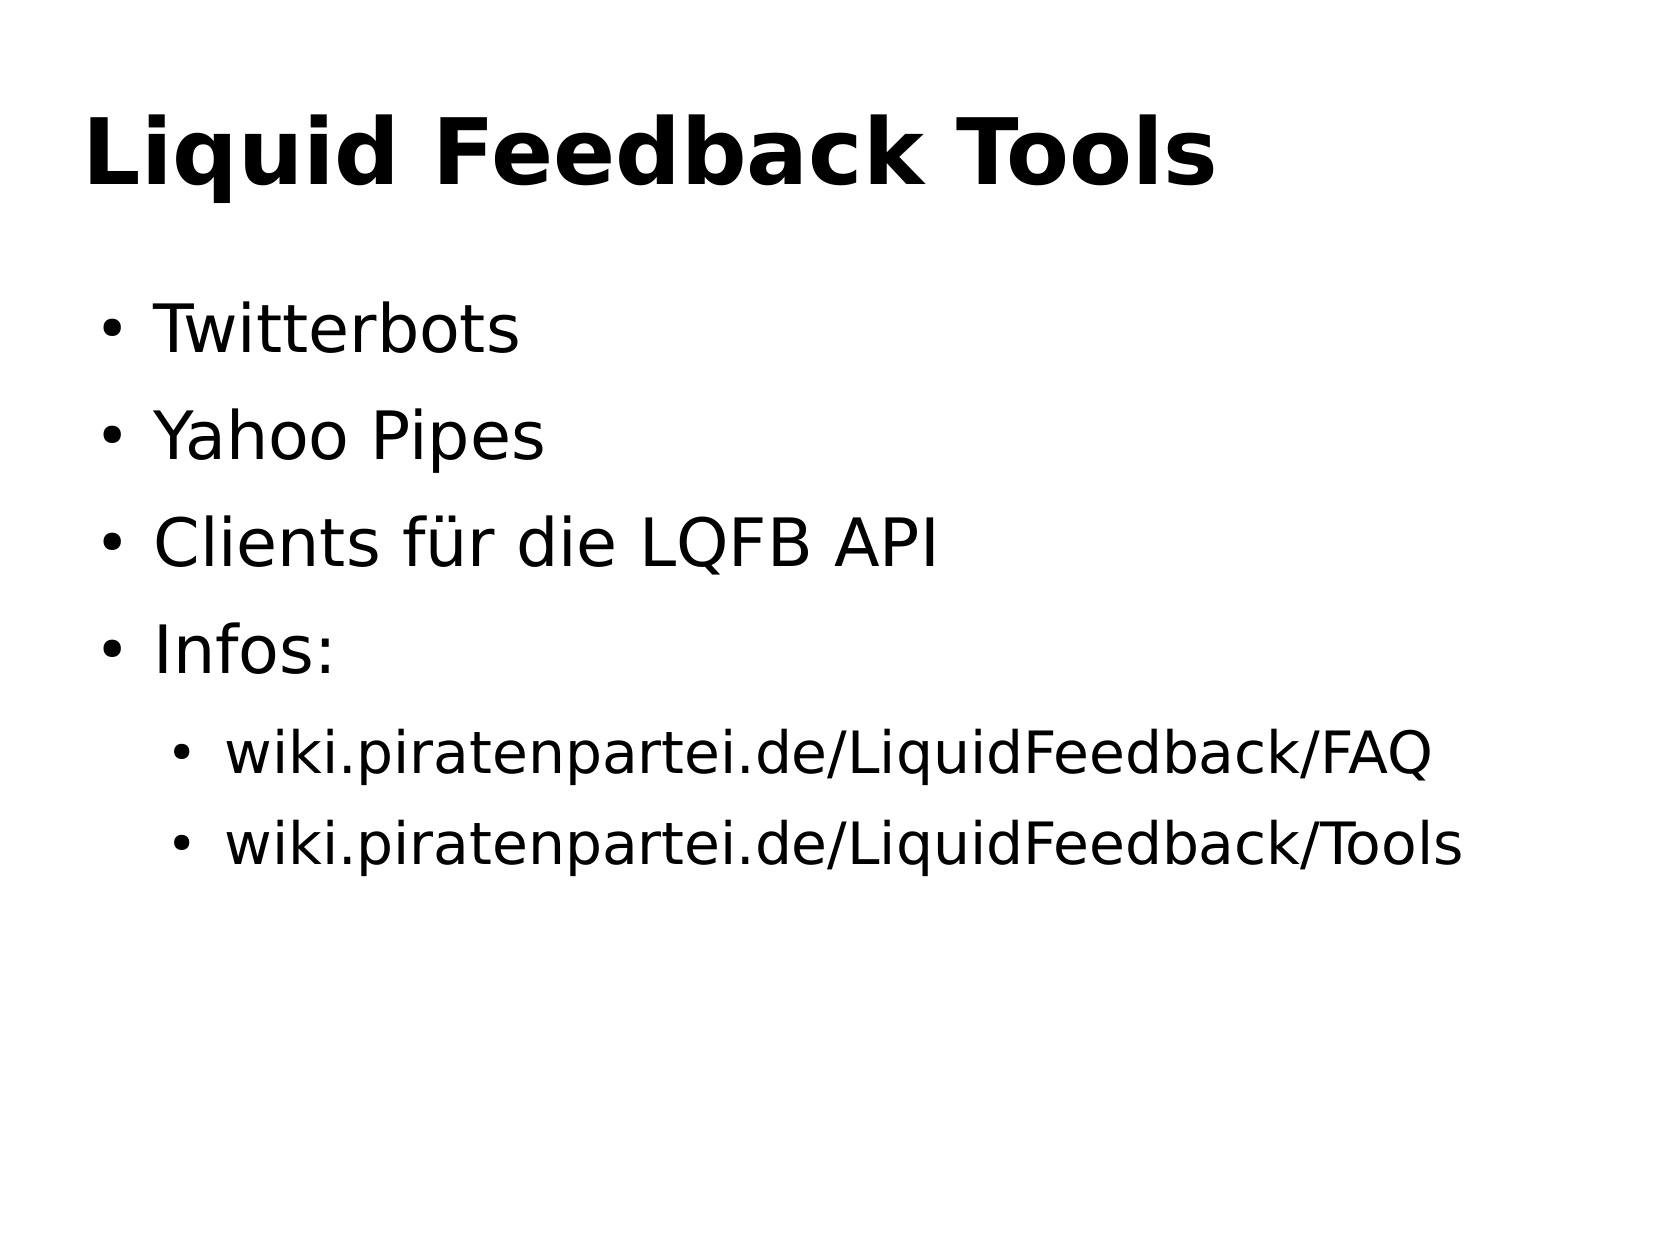

# Liquid Feedback Tools
Twitterbots
Yahoo Pipes
Clients für die LQFB API
Infos:
wiki.piratenpartei.de/LiquidFeedback/FAQ
wiki.piratenpartei.de/LiquidFeedback/Tools